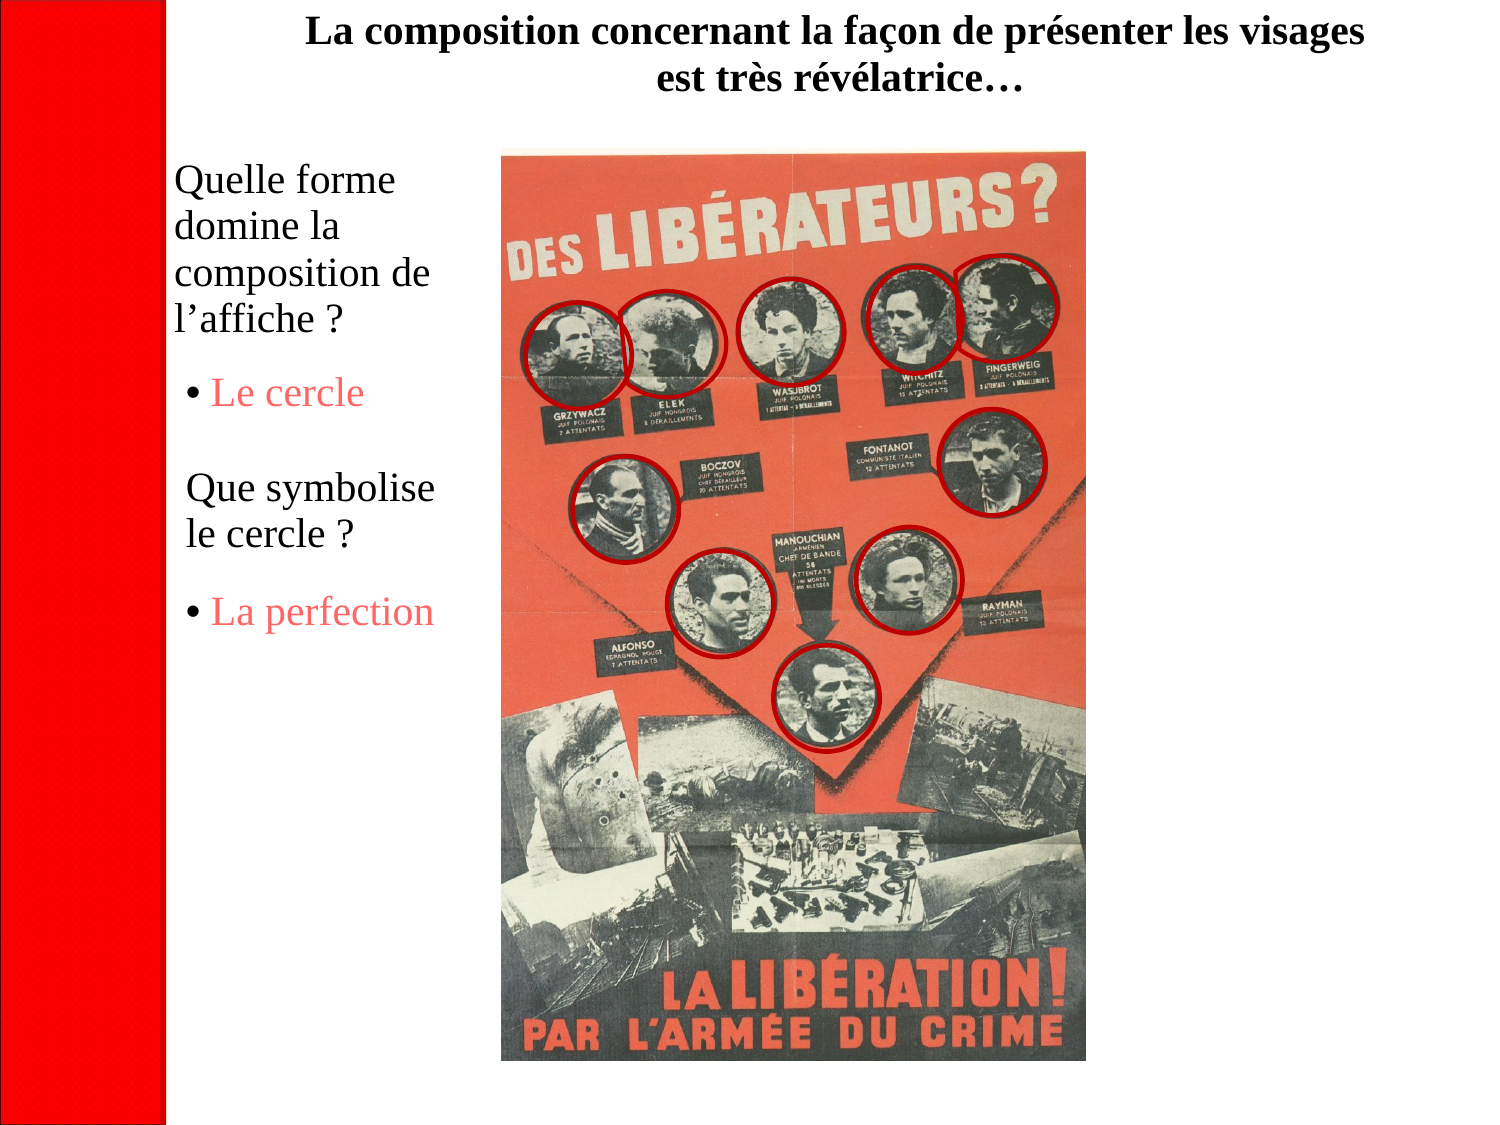

La composition concernant la façon de présenter les visages
 est très révélatrice…
Quelle forme domine la composition de l’affiche ?
 Le cercle
Que symbolise le cercle ?
 La perfection